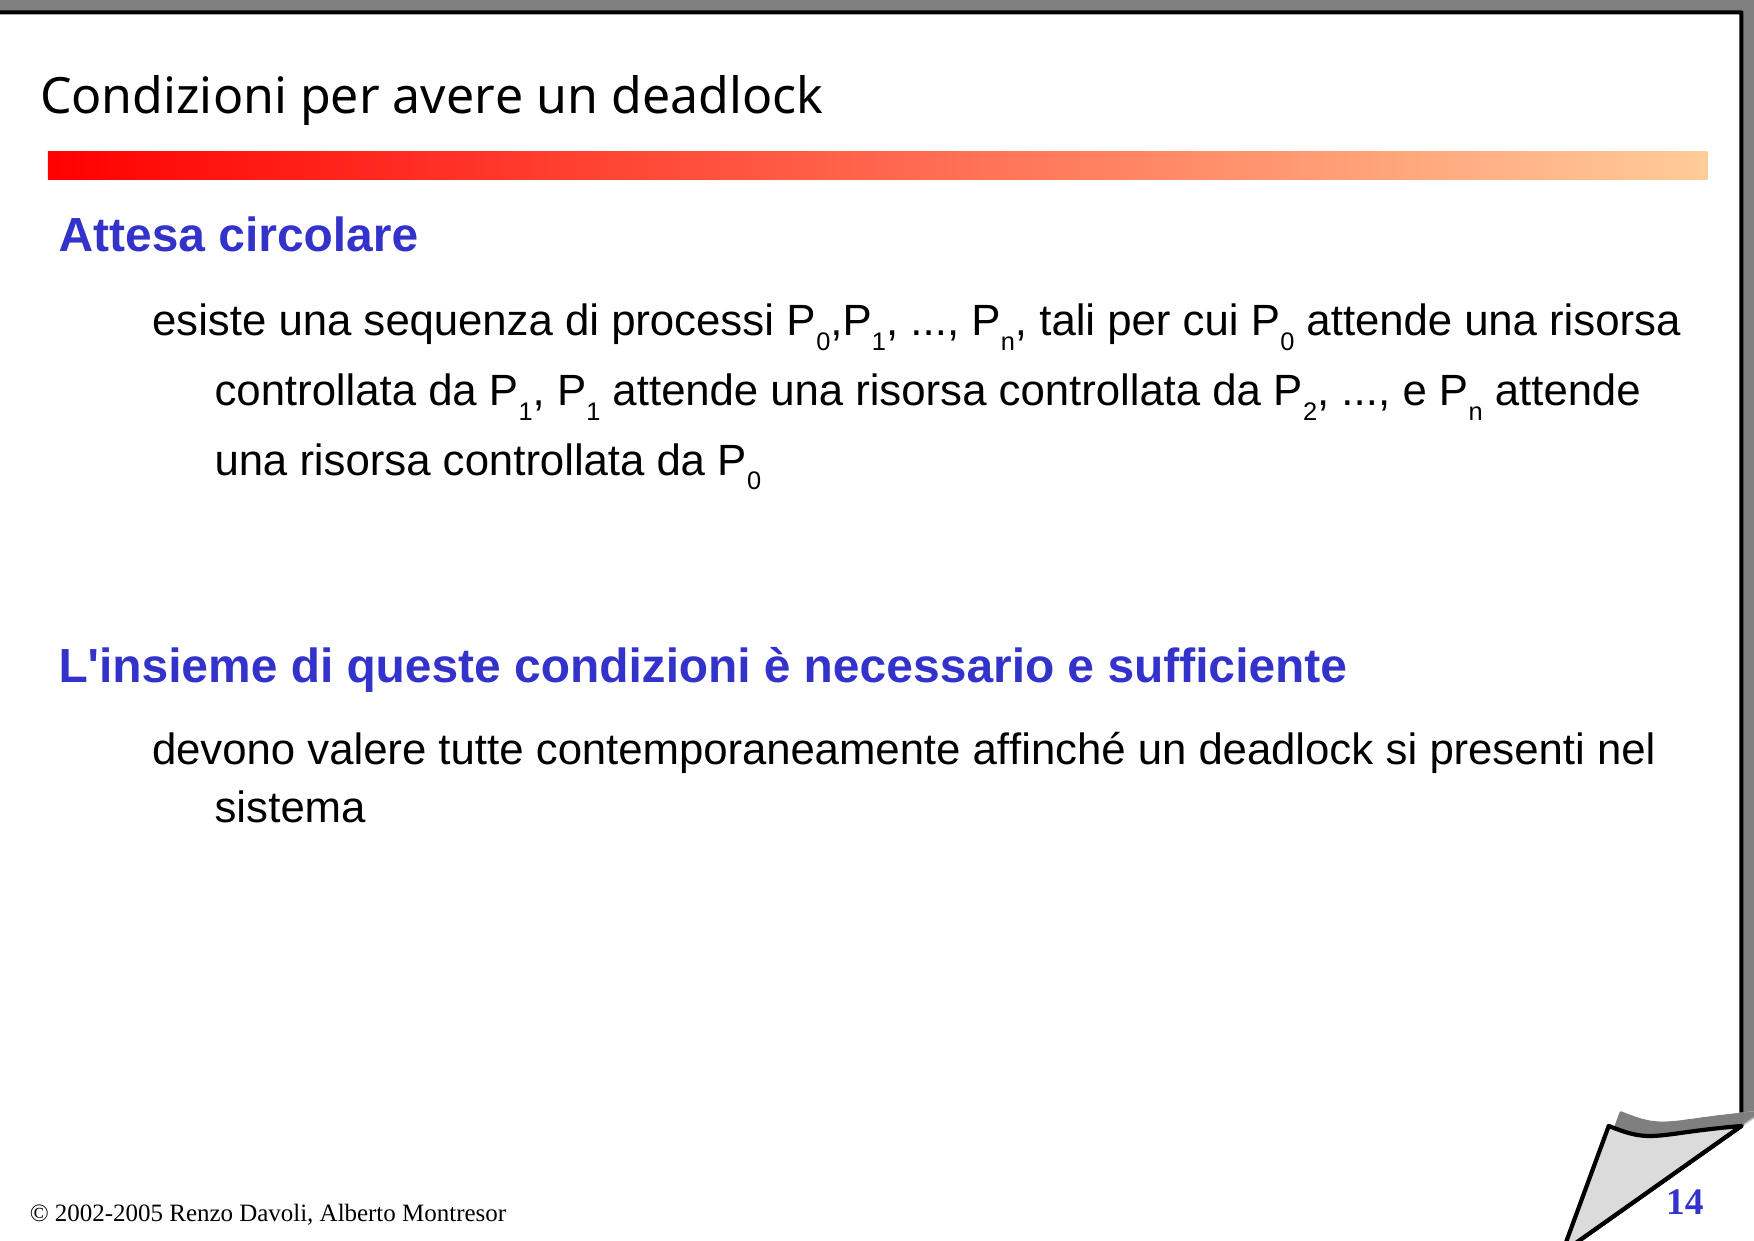

# Condizioni per avere un deadlock
Attesa circolare
esiste una sequenza di processi P0,P1, ..., Pn, tali per cui P0 attende una risorsa controllata da P1, P1 attende una risorsa controllata da P2, ..., e Pn attende una risorsa controllata da P0
L'insieme di queste condizioni è necessario e sufficiente
devono valere tutte contemporaneamente affinché un deadlock si presenti nel sistema